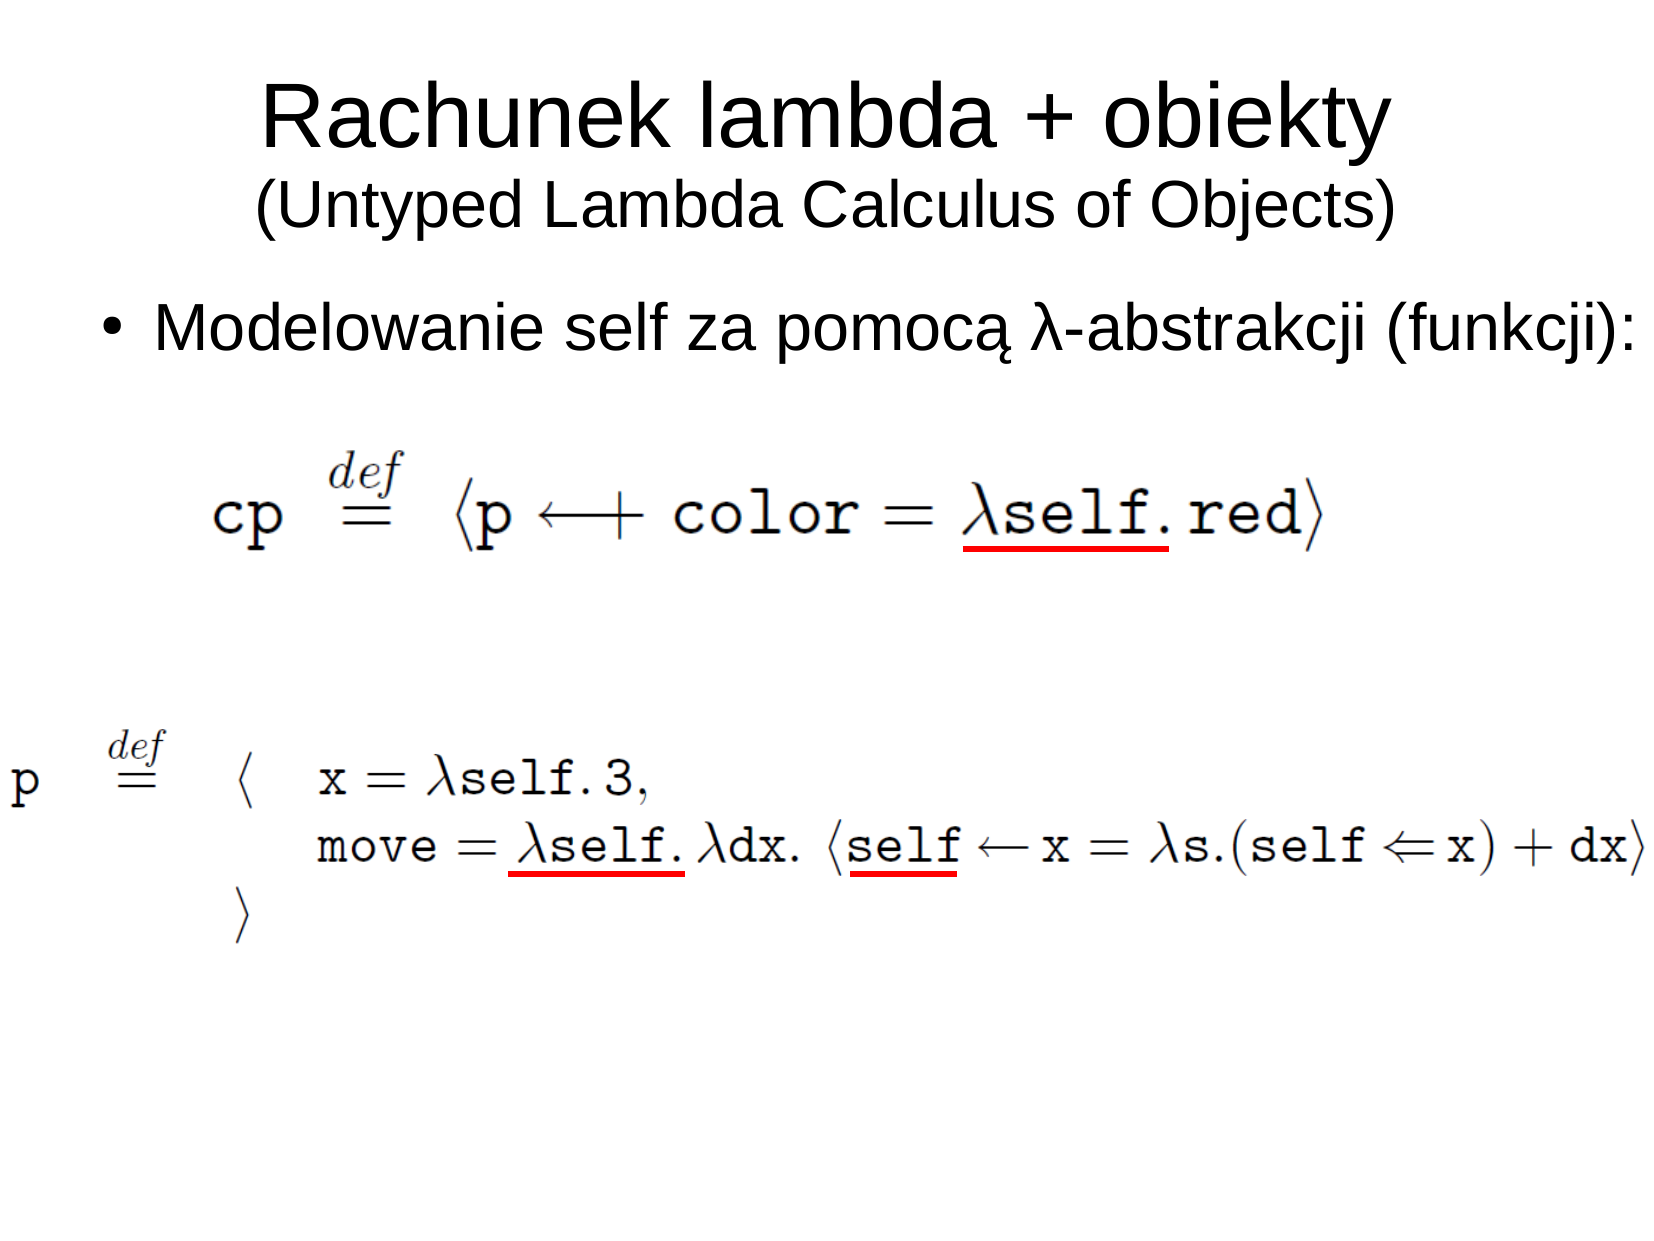

# Rachunek lambda + obiekty (Untyped Lambda Calculus of Objects)
Modelowanie self za pomocą λ-abstrakcji (funkcji):